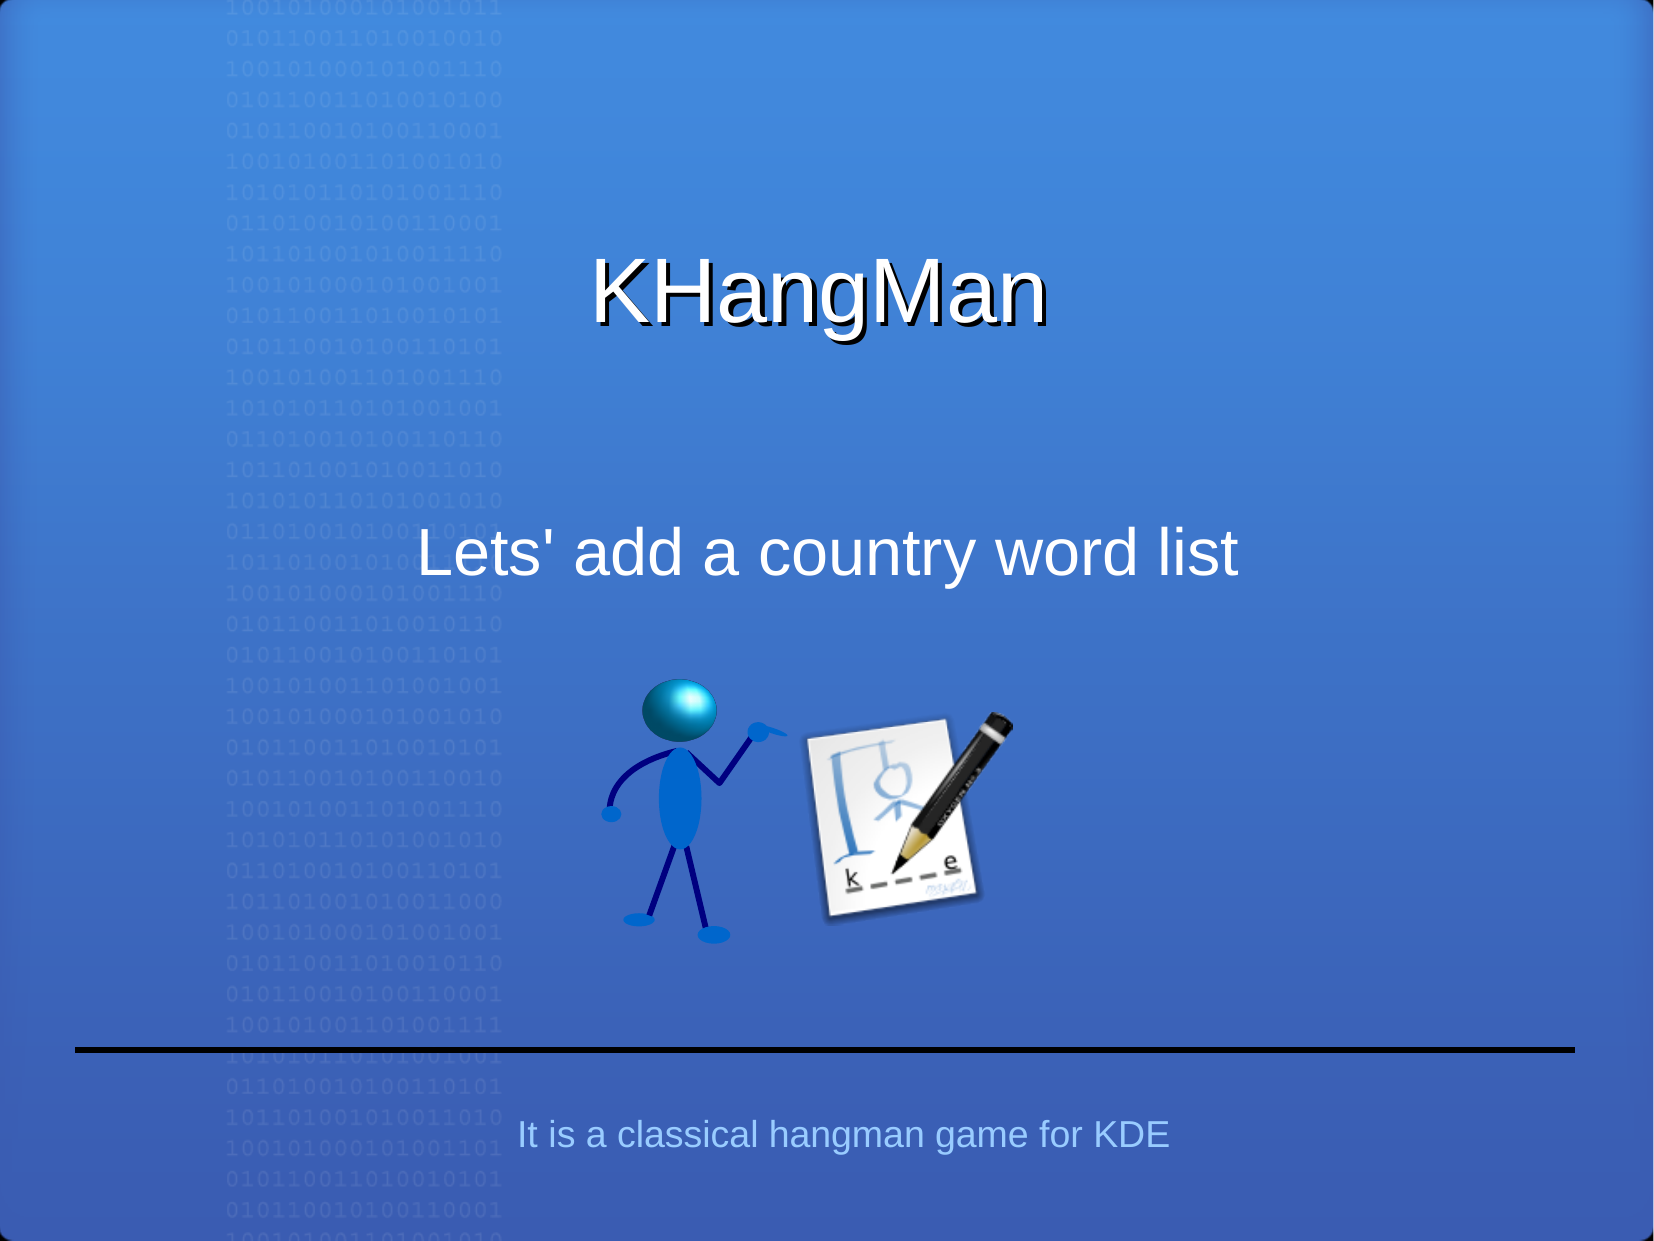

# KHangMan
 Lets' add a country word list
It is a classical hangman game for KDE